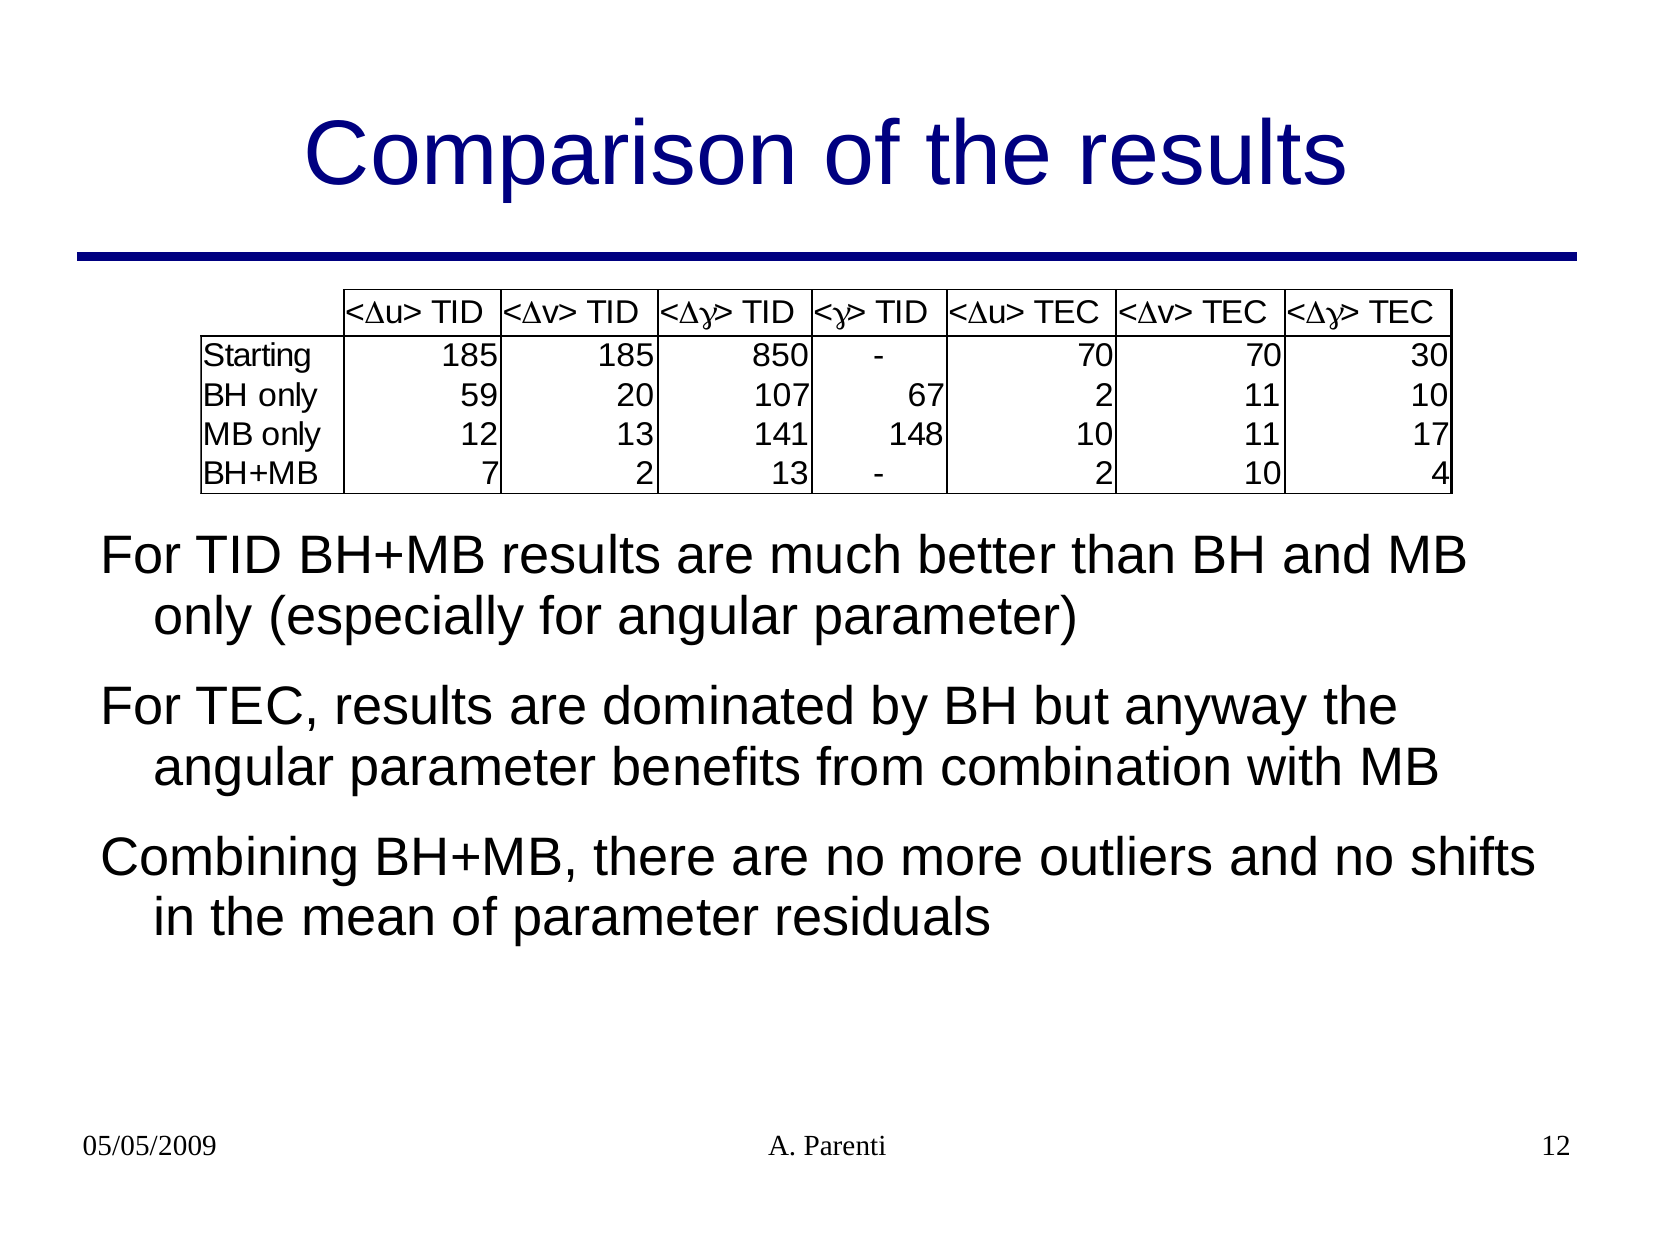

# Comparison of the results
For TID BH+MB results are much better than BH and MB only (especially for angular parameter)
For TEC, results are dominated by BH but anyway the angular parameter benefits from combination with MB
Combining BH+MB, there are no more outliers and no shifts in the mean of parameter residuals
12